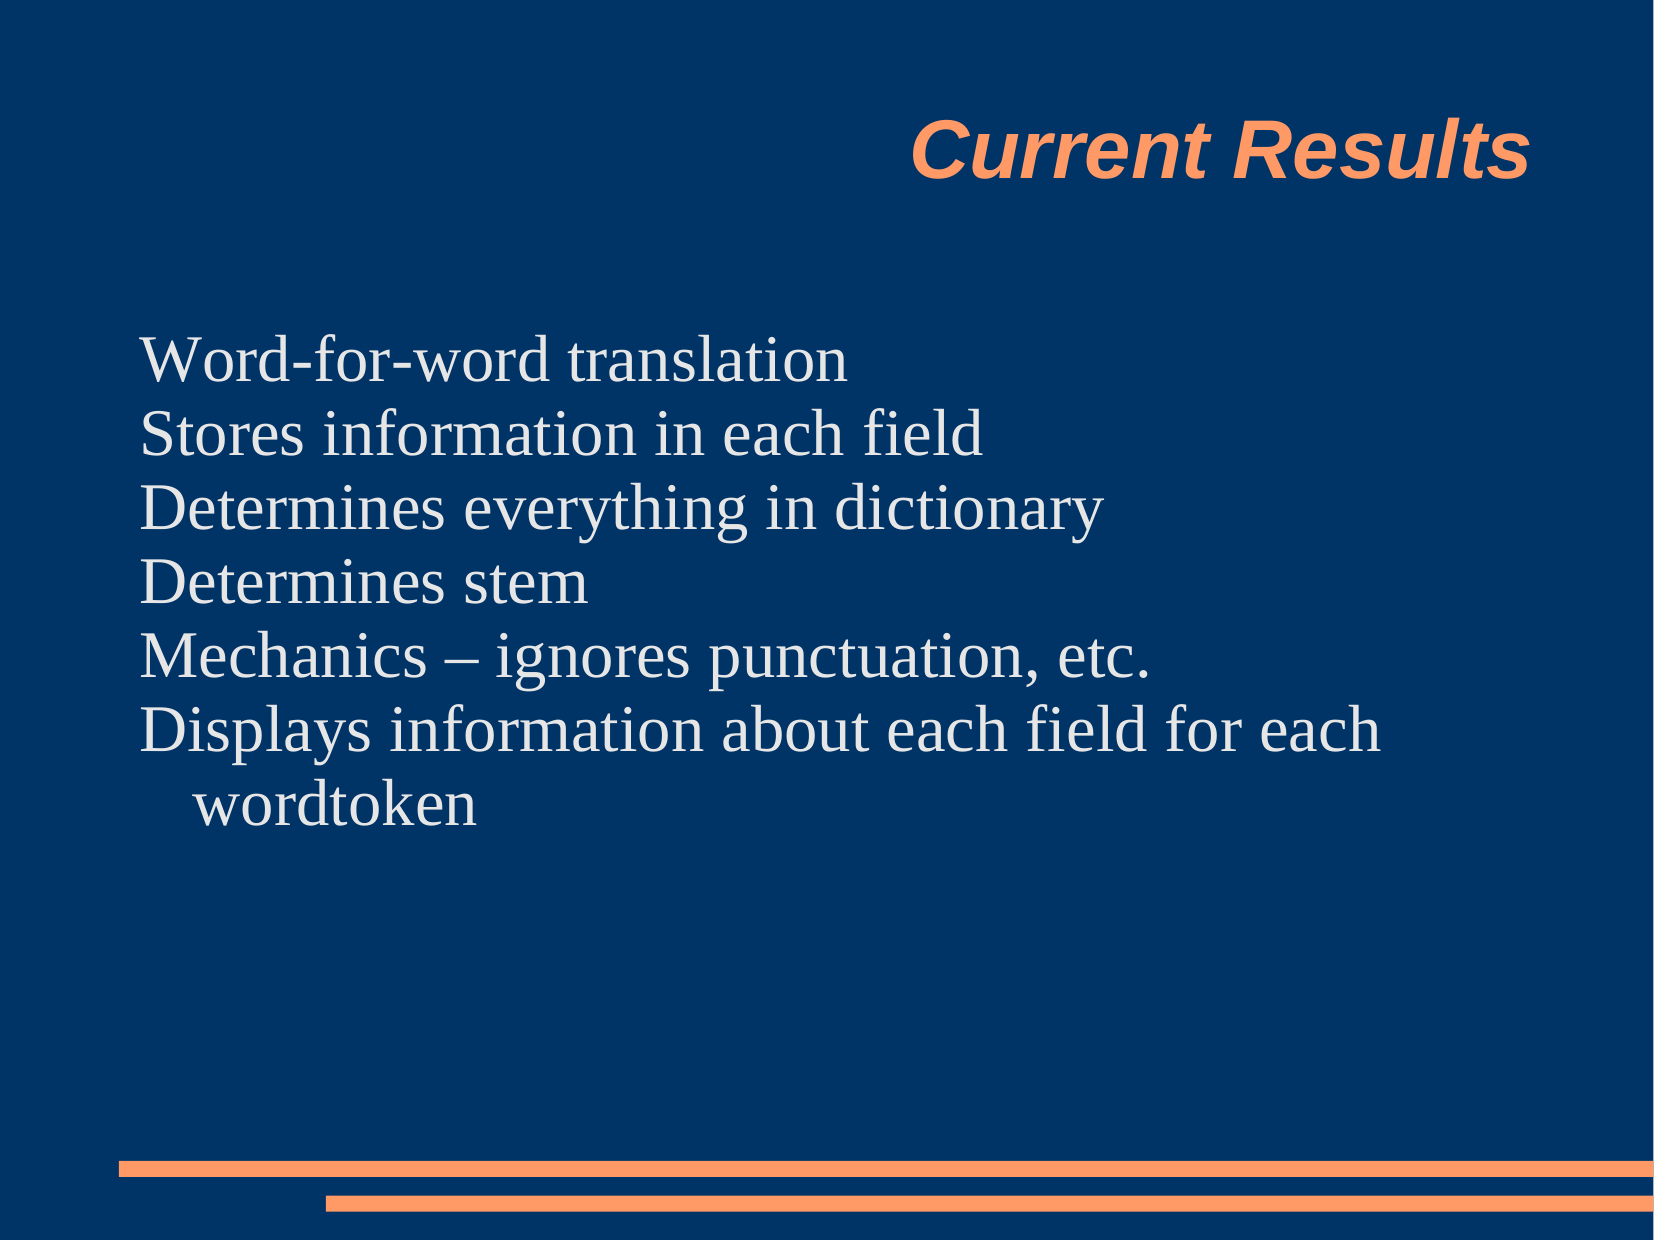

# Current Results
Word-for-word translation
Stores information in each field
Determines everything in dictionary
Determines stem
Mechanics – ignores punctuation, etc.
Displays information about each field for each wordtoken